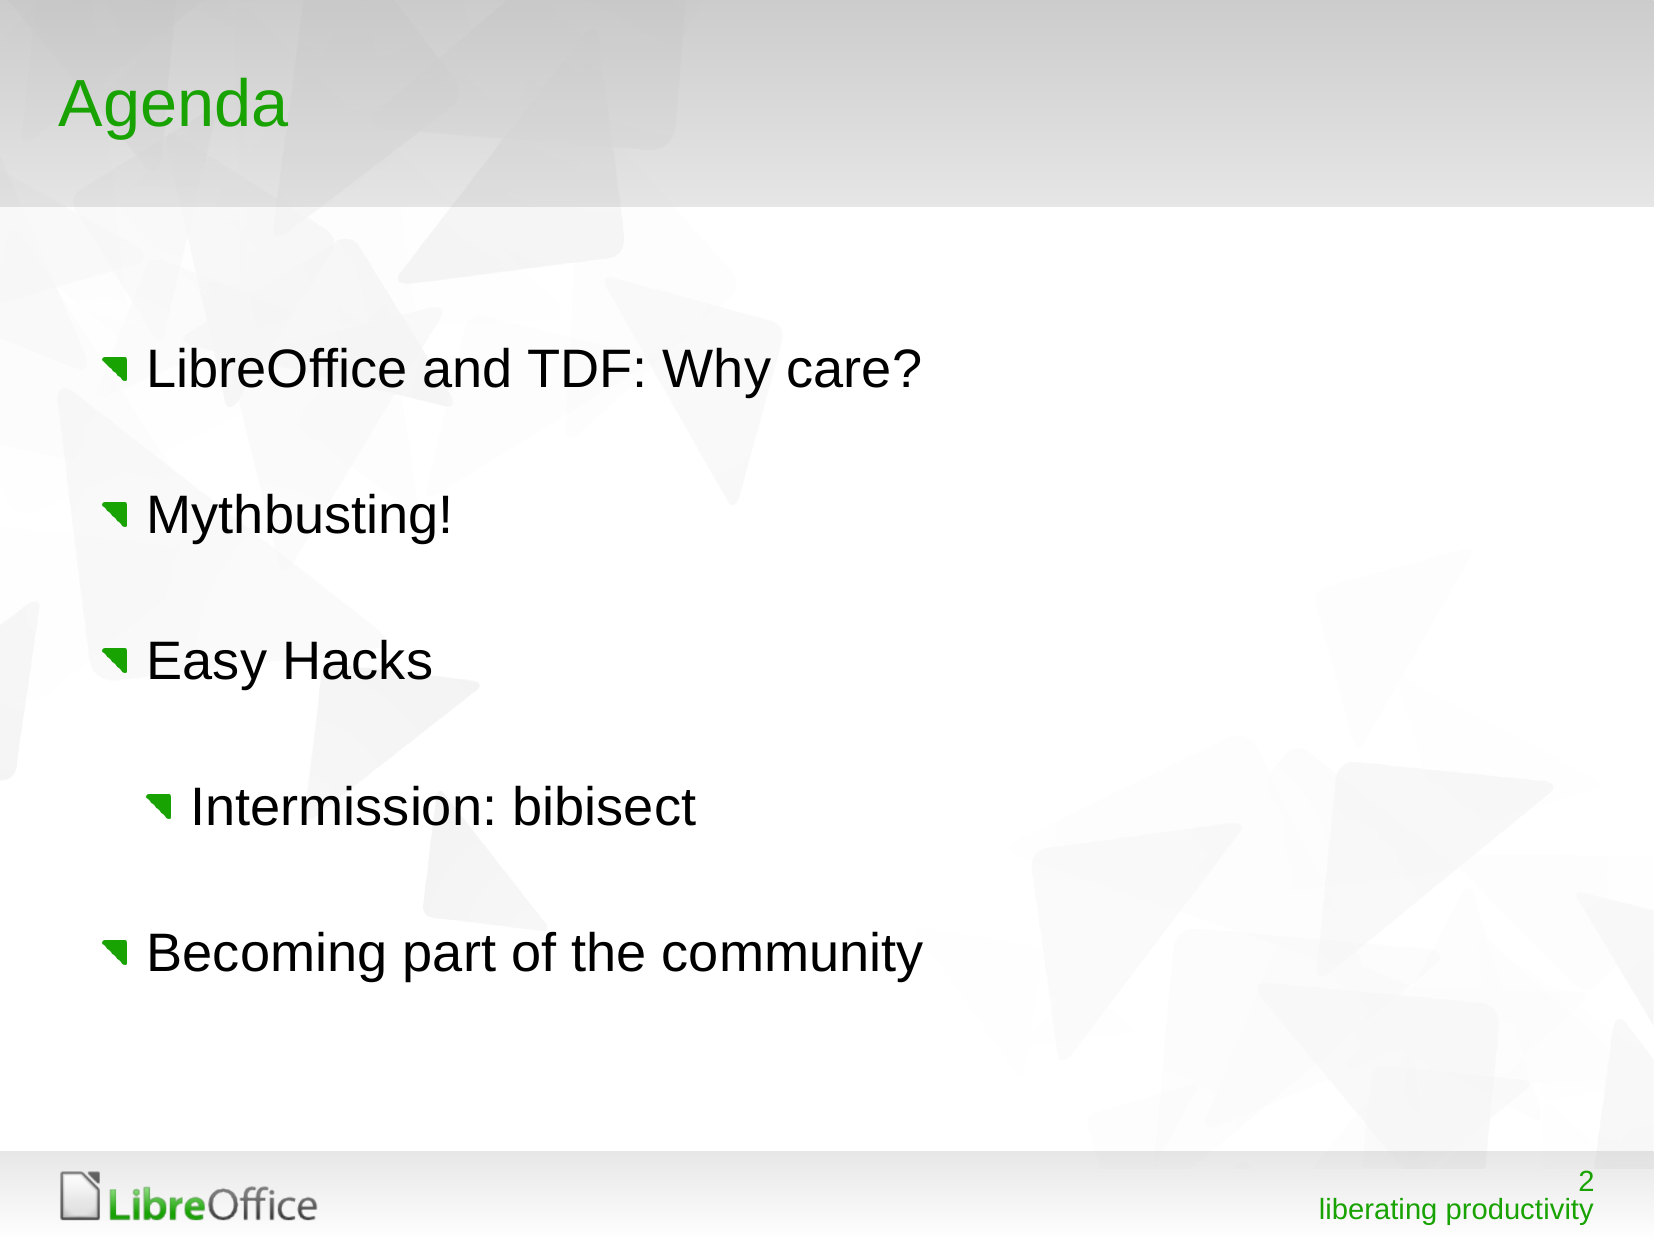

# Agenda
LibreOffice and TDF: Why care?
Mythbusting!
Easy Hacks
Intermission: bibisect
Becoming part of the community
2
liberating productivity